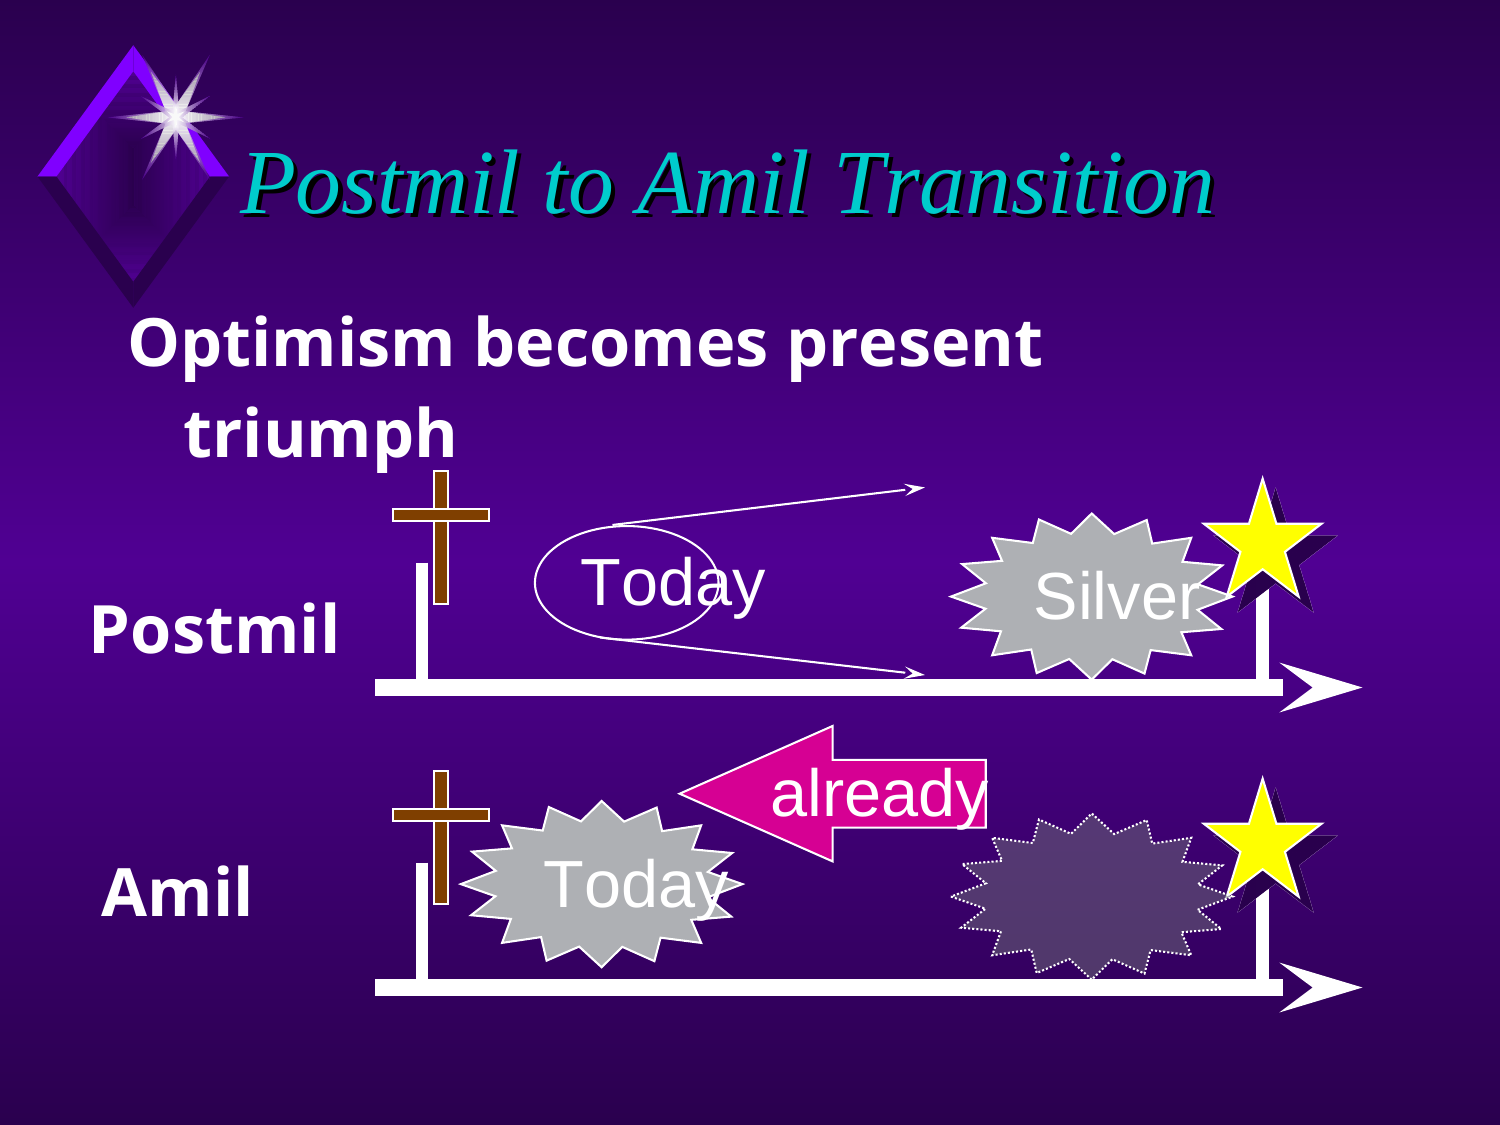

# Postmil to Amil Transition
Optimism becomes present triumph
Today
Silver
Postmil
already
Today
Amil